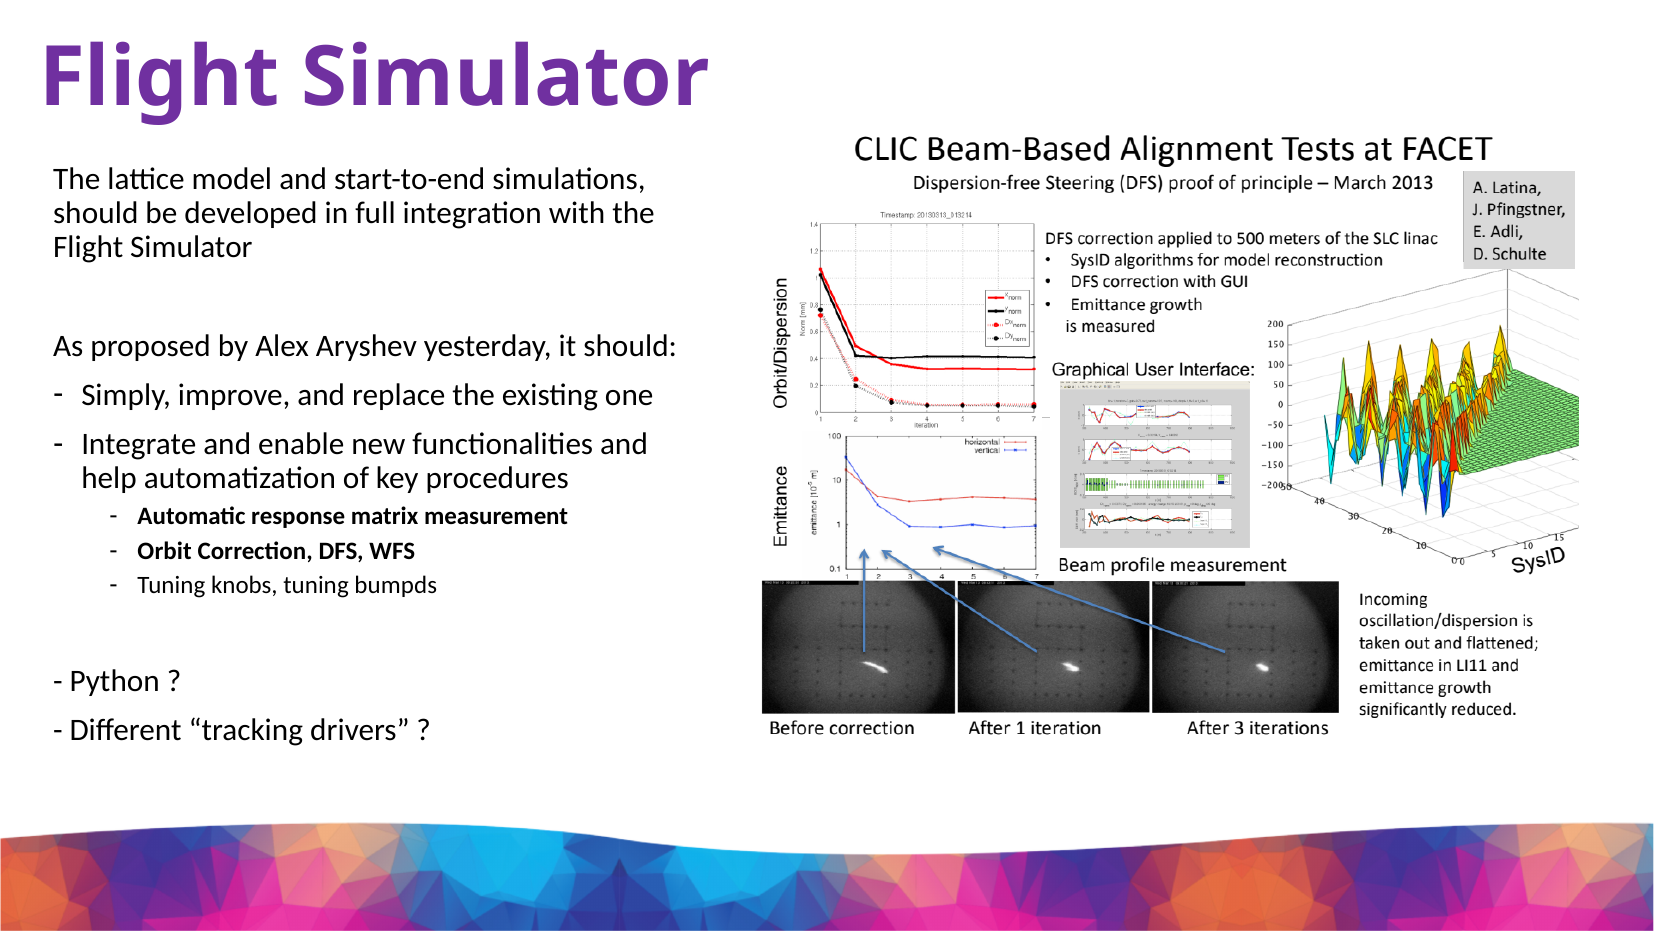

# Flight Simulator
The lattice model and start-to-end simulations, should be developed in full integration with the Flight Simulator
As proposed by Alex Aryshev yesterday, it should:
Simply, improve, and replace the existing one
Integrate and enable new functionalities and help automatization of key procedures
Automatic response matrix measurement
Orbit Correction, DFS, WFS
Tuning knobs, tuning bumpds
- Python ?
- Different “tracking drivers” ?